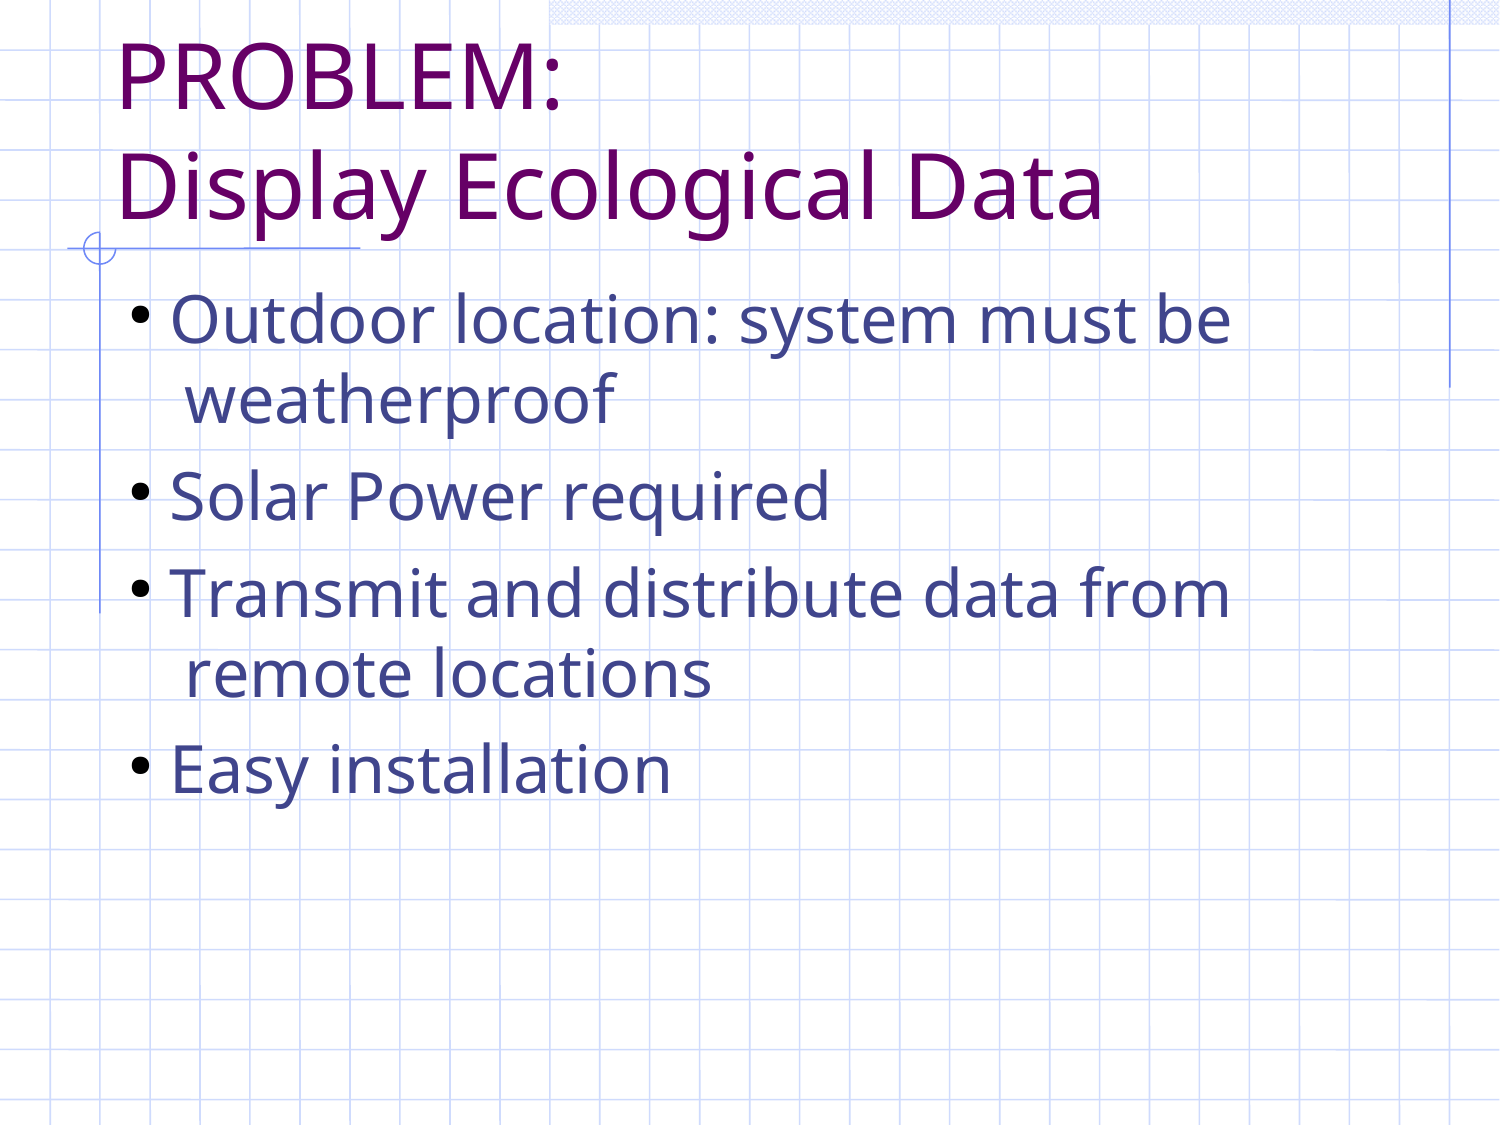

# PROBLEM: Display Ecological Data
 Outdoor location: system must be weatherproof
 Solar Power required
 Transmit and distribute data from remote locations
 Easy installation